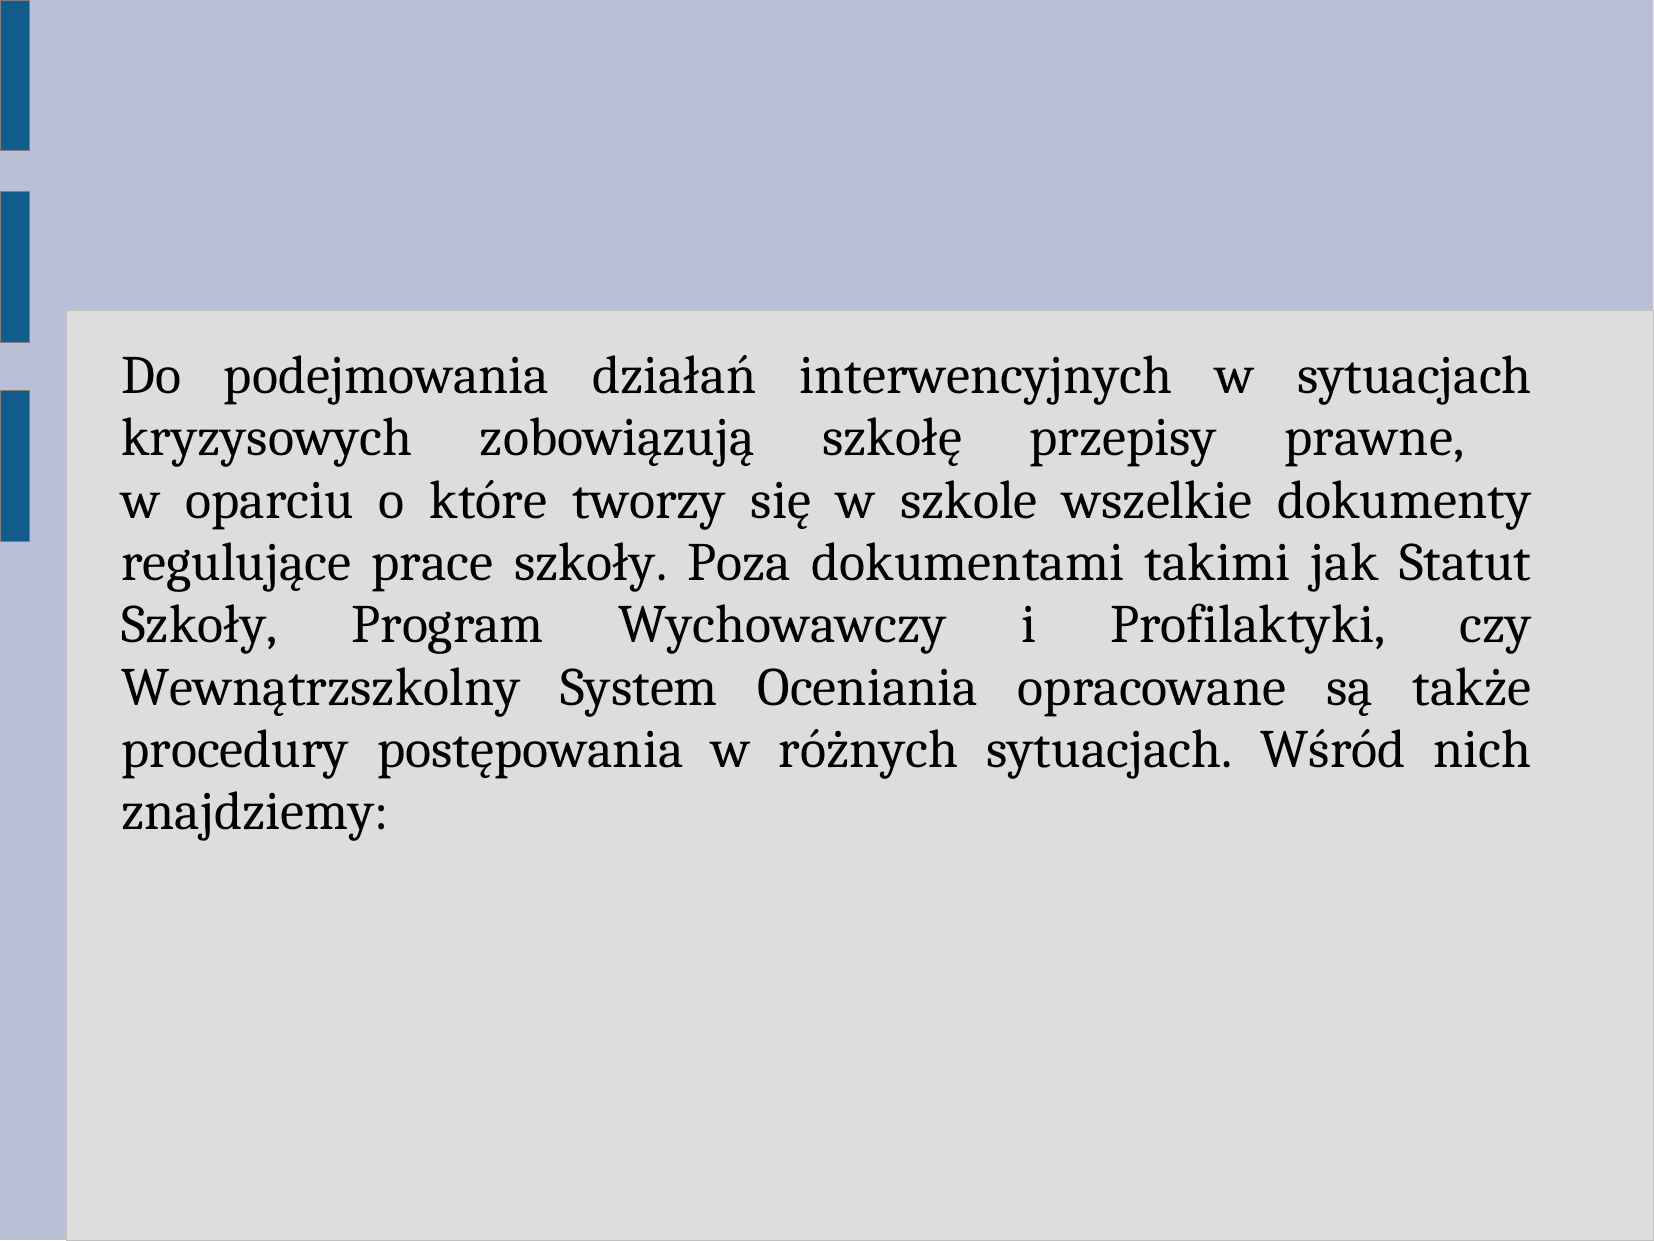

#
Do podejmowania działań interwencyjnych w sytuacjach kryzysowych zobowiązują szkołę przepisy prawne,
w oparciu o które tworzy się w szkole wszelkie dokumenty regulujące prace szkoły. Poza dokumentami takimi jak Statut Szkoły, Program Wychowawczy i Profilaktyki, czy Wewnątrzszkolny System Oceniania opracowane są także procedury postępowania w różnych sytuacjach. Wśród nich znajdziemy: